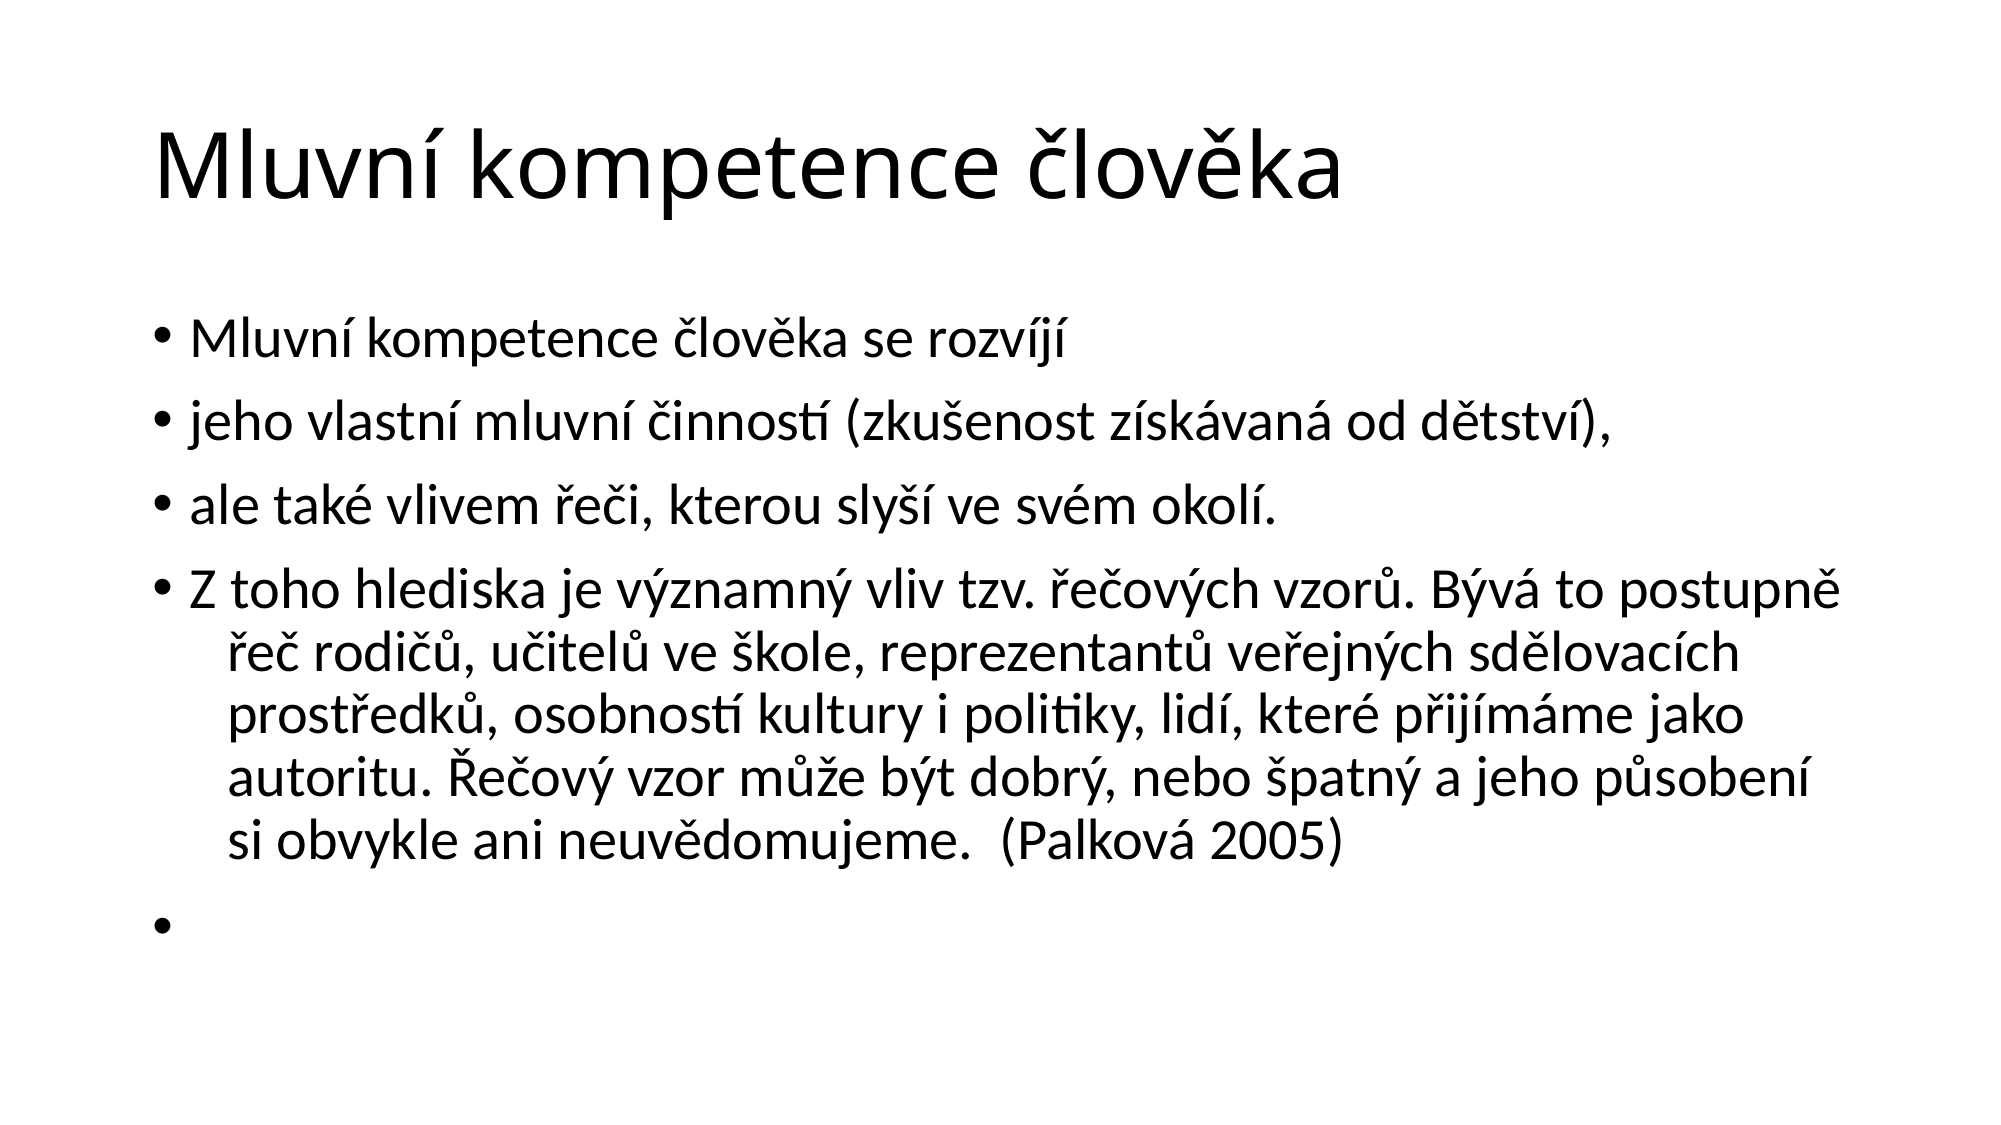

# Mluvní kompetence člověka
Mluvní kompetence člověka se rozvíjí
jeho vlastní mluvní činností (zkušenost získávaná od dětství),
ale také vlivem řeči, kterou slyší ve svém okolí.
Z toho hlediska je významný vliv tzv. řečových vzorů. Bývá to postupně řeč rodičů, učitelů ve škole, reprezentantů veřejných sdělovacích prostředků, osobností kultury i politiky, lidí, které přijímáme jako autoritu. Řečový vzor může být dobrý, nebo špatný a jeho působení si obvykle ani neuvědomujeme. (Palková 2005)